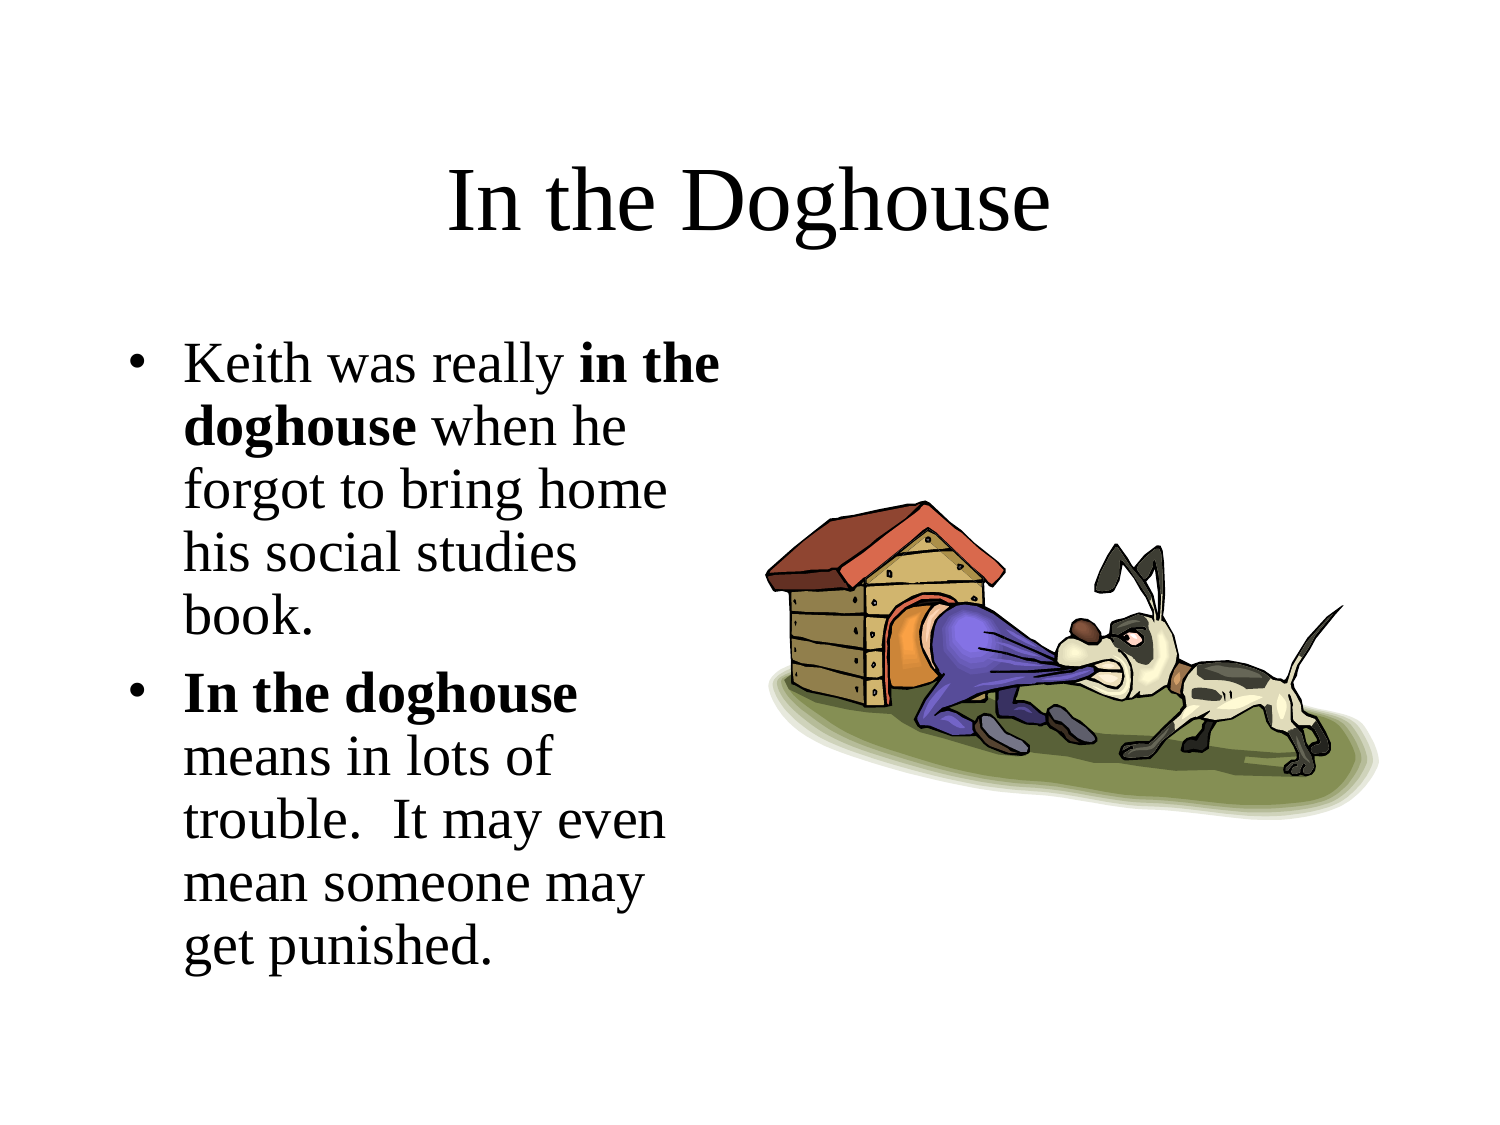

# In the Doghouse
Keith was really in the doghouse when he forgot to bring home his social studies book.
In the doghouse means in lots of trouble. It may even mean someone may get punished.